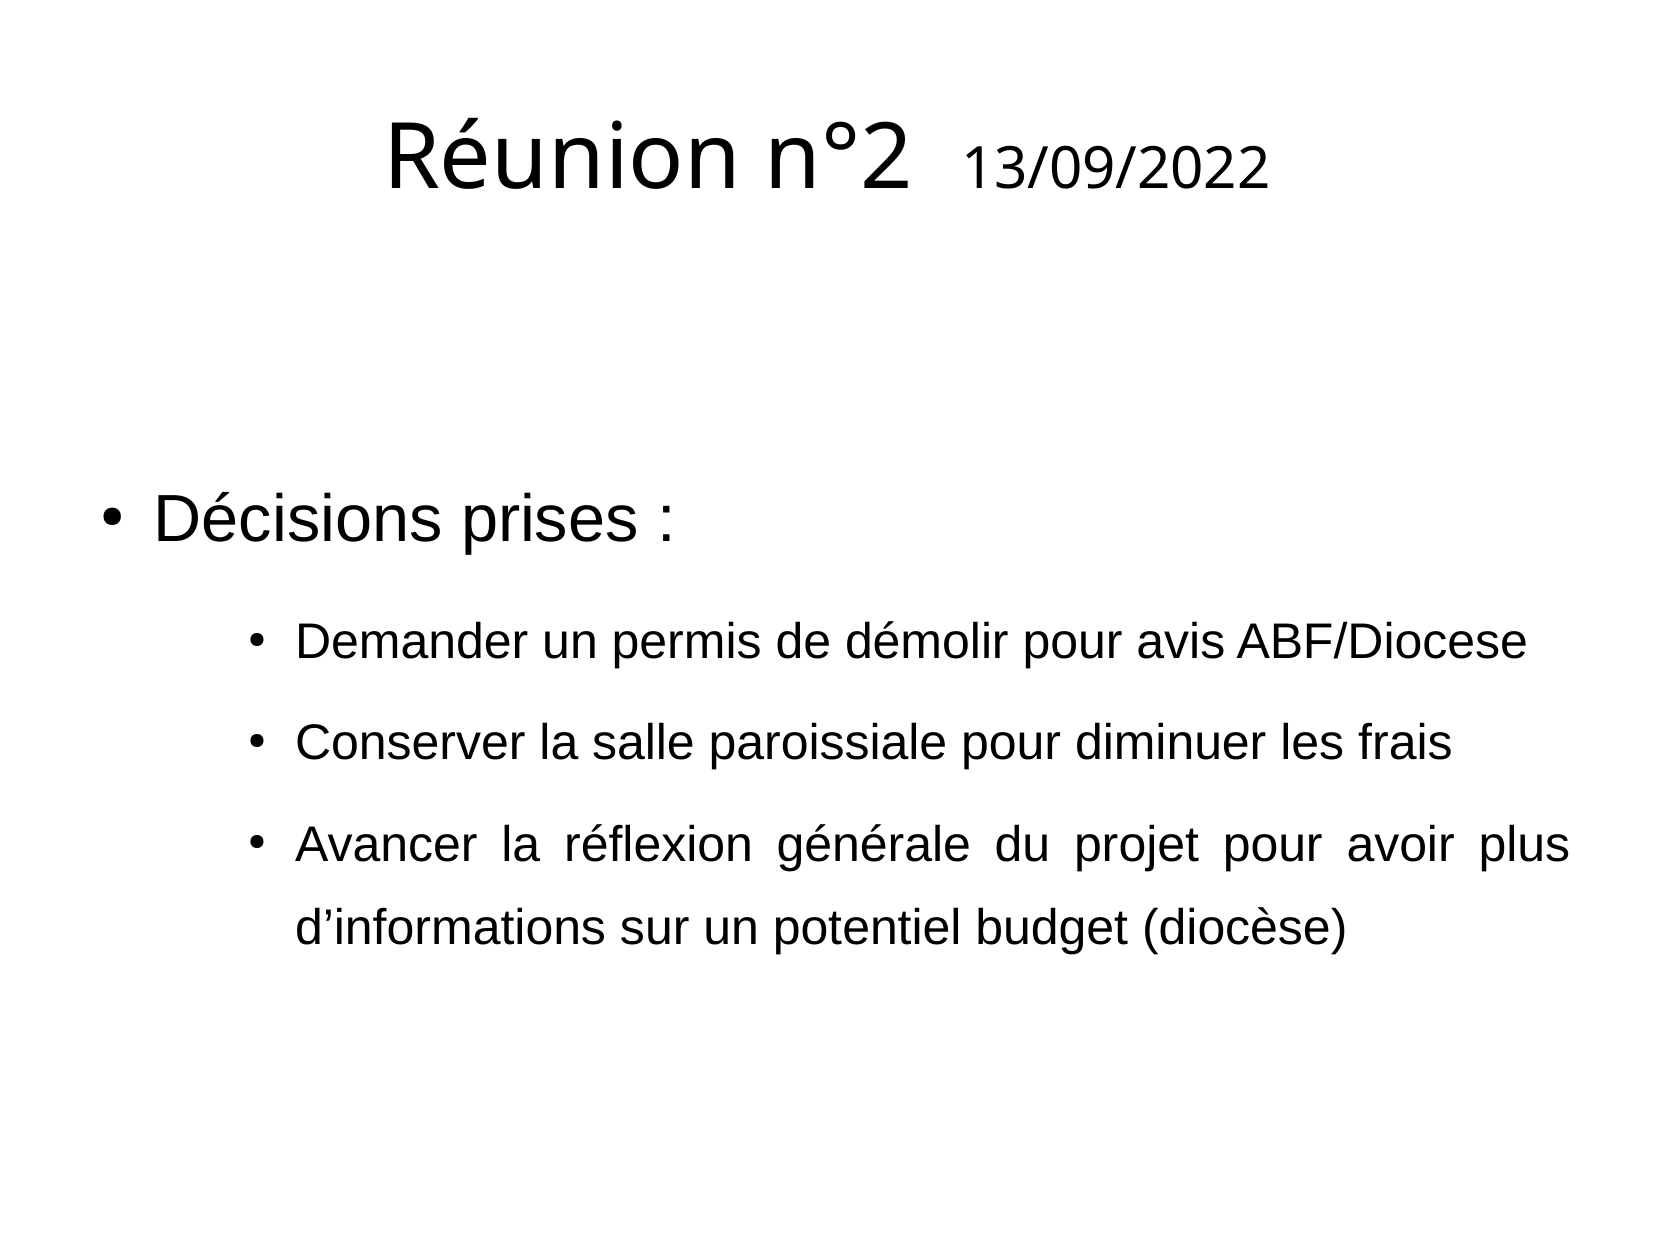

# Réunion n°2 13/09/2022
Décisions prises :
Demander un permis de démolir pour avis ABF/Diocese
Conserver la salle paroissiale pour diminuer les frais
Avancer la réflexion générale du projet pour avoir plus d’informations sur un potentiel budget (diocèse)